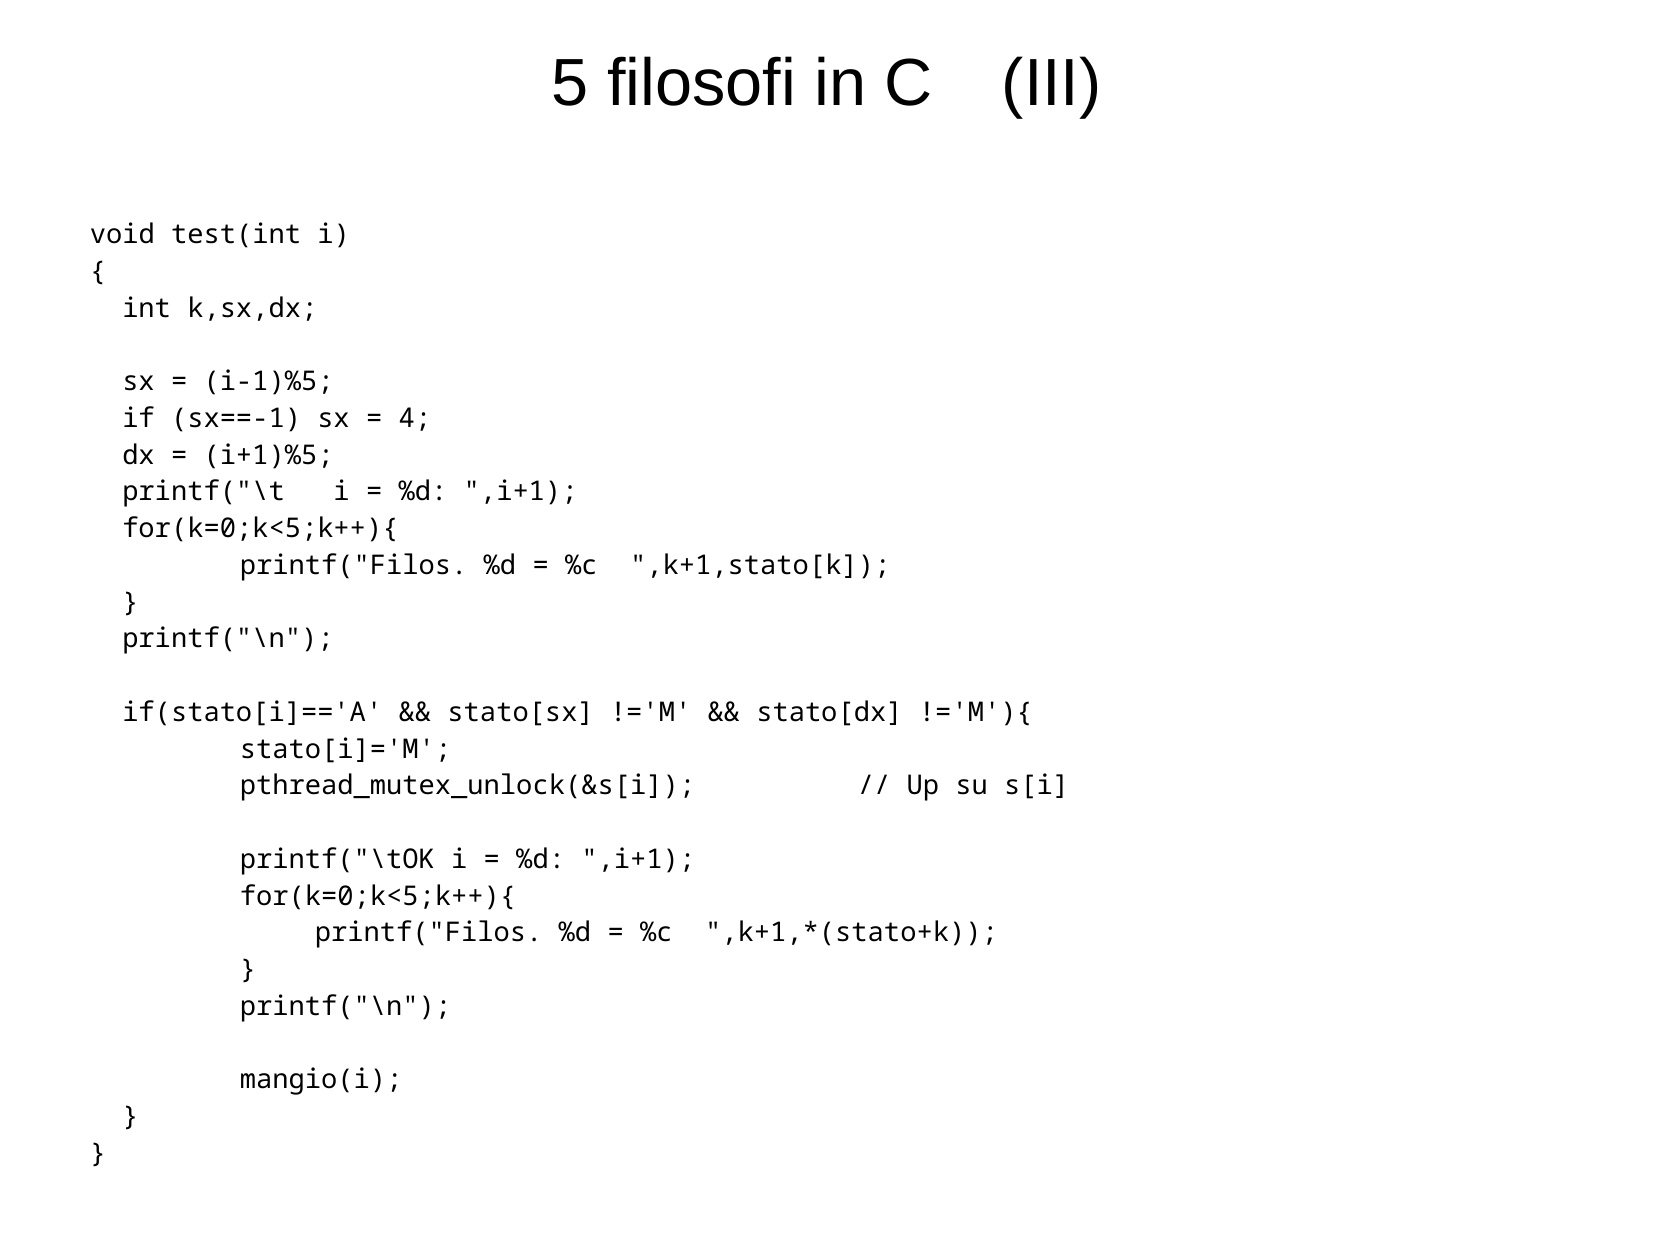

# 5 filosofi in C	(III)
void test(int i)
{
 int k,sx,dx;
 sx = (i-1)%5;
 if (sx==-1) sx = 4;
 dx = (i+1)%5;
 printf("\t i = %d: ",i+1);
 for(k=0;k<5;k++){
 		printf("Filos. %d = %c ",k+1,stato[k]);
 }
 printf("\n");
 if(stato[i]=='A' && stato[sx] !='M' && stato[dx] !='M'){
 		stato[i]='M';
 		pthread_mutex_unlock(&s[i]); // Up su s[i]
 		printf("\tOK i = %d: ",i+1);
 		for(k=0;k<5;k++){
 		printf("Filos. %d = %c ",k+1,*(stato+k));
 		}
 		printf("\n");
 		mangio(i);
 }
}